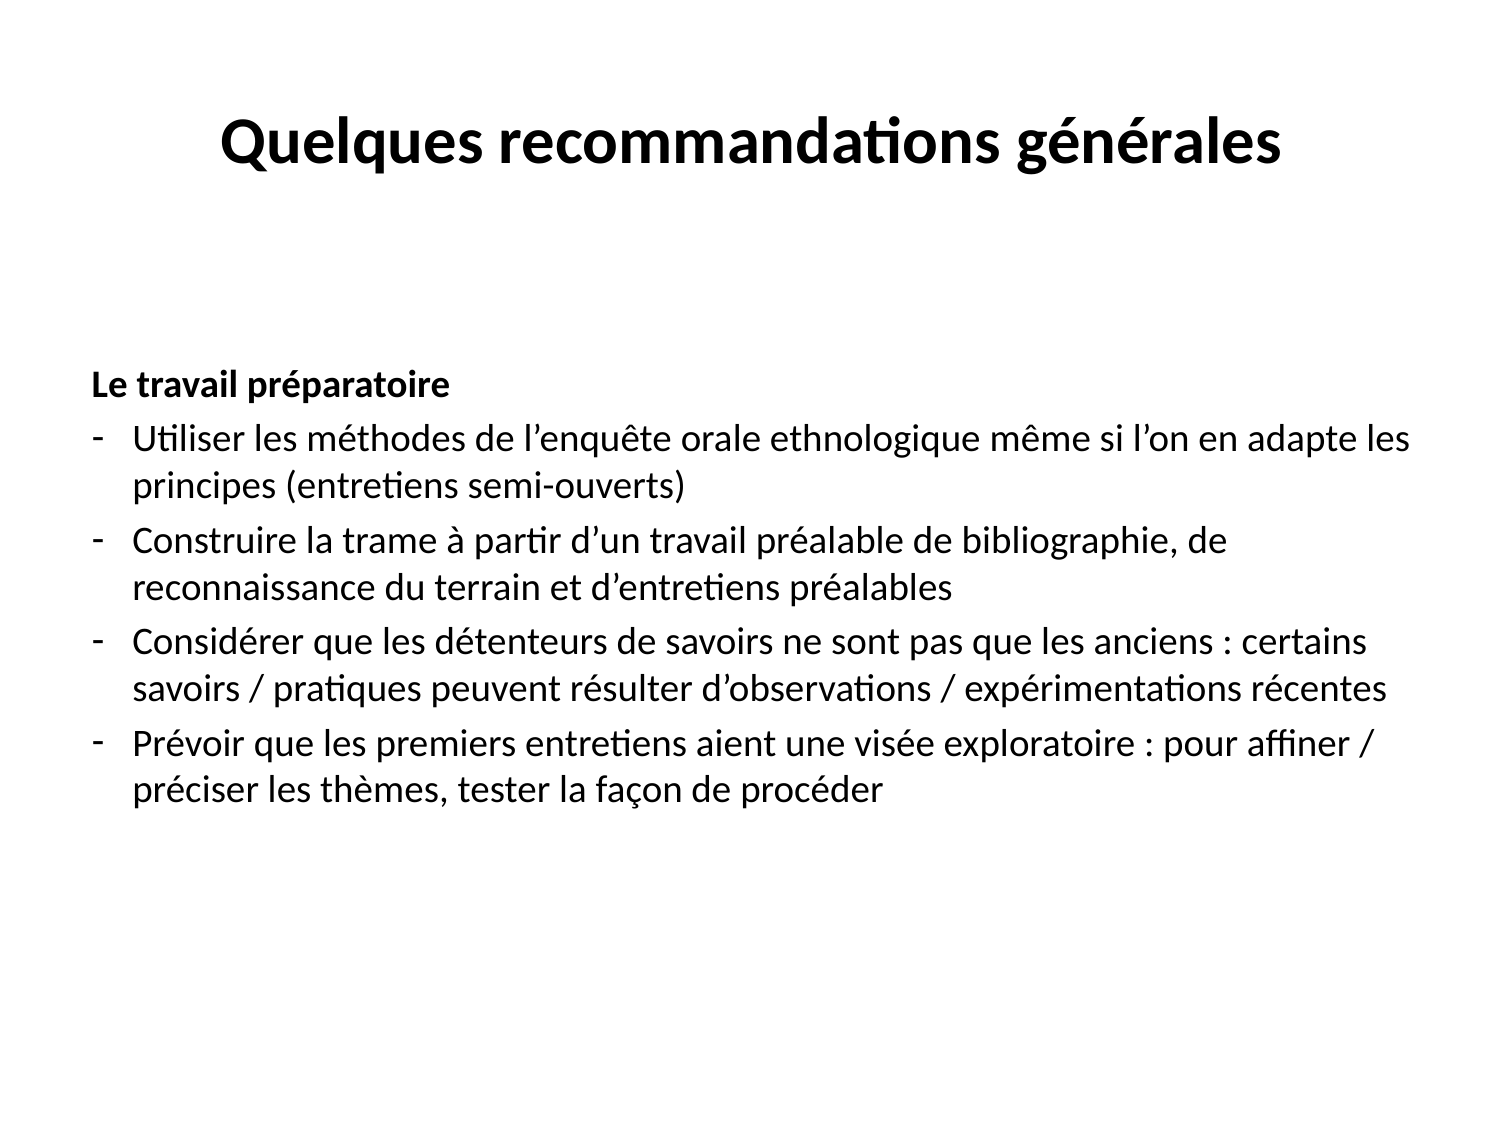

# Quelques recommandations générales
Le travail préparatoire
Utiliser les méthodes de l’enquête orale ethnologique même si l’on en adapte les principes (entretiens semi-ouverts)
Construire la trame à partir d’un travail préalable de bibliographie, de reconnaissance du terrain et d’entretiens préalables
Considérer que les détenteurs de savoirs ne sont pas que les anciens : certains savoirs / pratiques peuvent résulter d’observations / expérimentations récentes
Prévoir que les premiers entretiens aient une visée exploratoire : pour affiner / préciser les thèmes, tester la façon de procéder